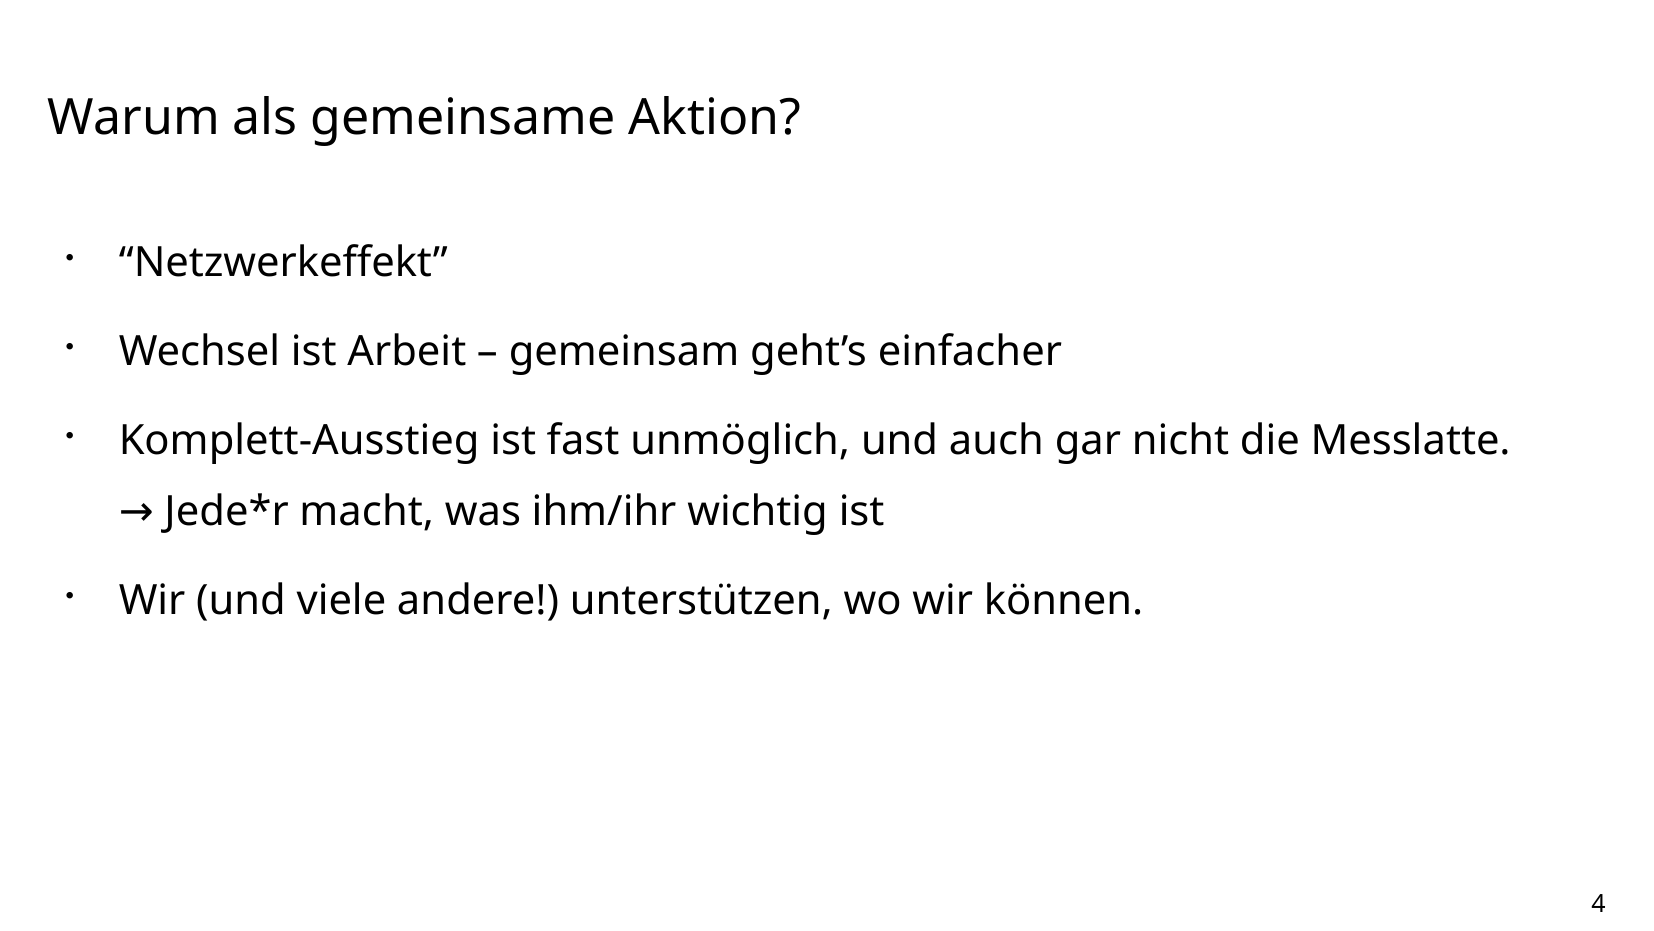

# Warum als gemeinsame Aktion?
“Netzwerkeffekt”
Wechsel ist Arbeit – gemeinsam geht’s einfacher
Komplett-Ausstieg ist fast unmöglich, und auch gar nicht die Messlatte.
→ Jede*r macht, was ihm/ihr wichtig ist
Wir (und viele andere!) unterstützen, wo wir können.
4